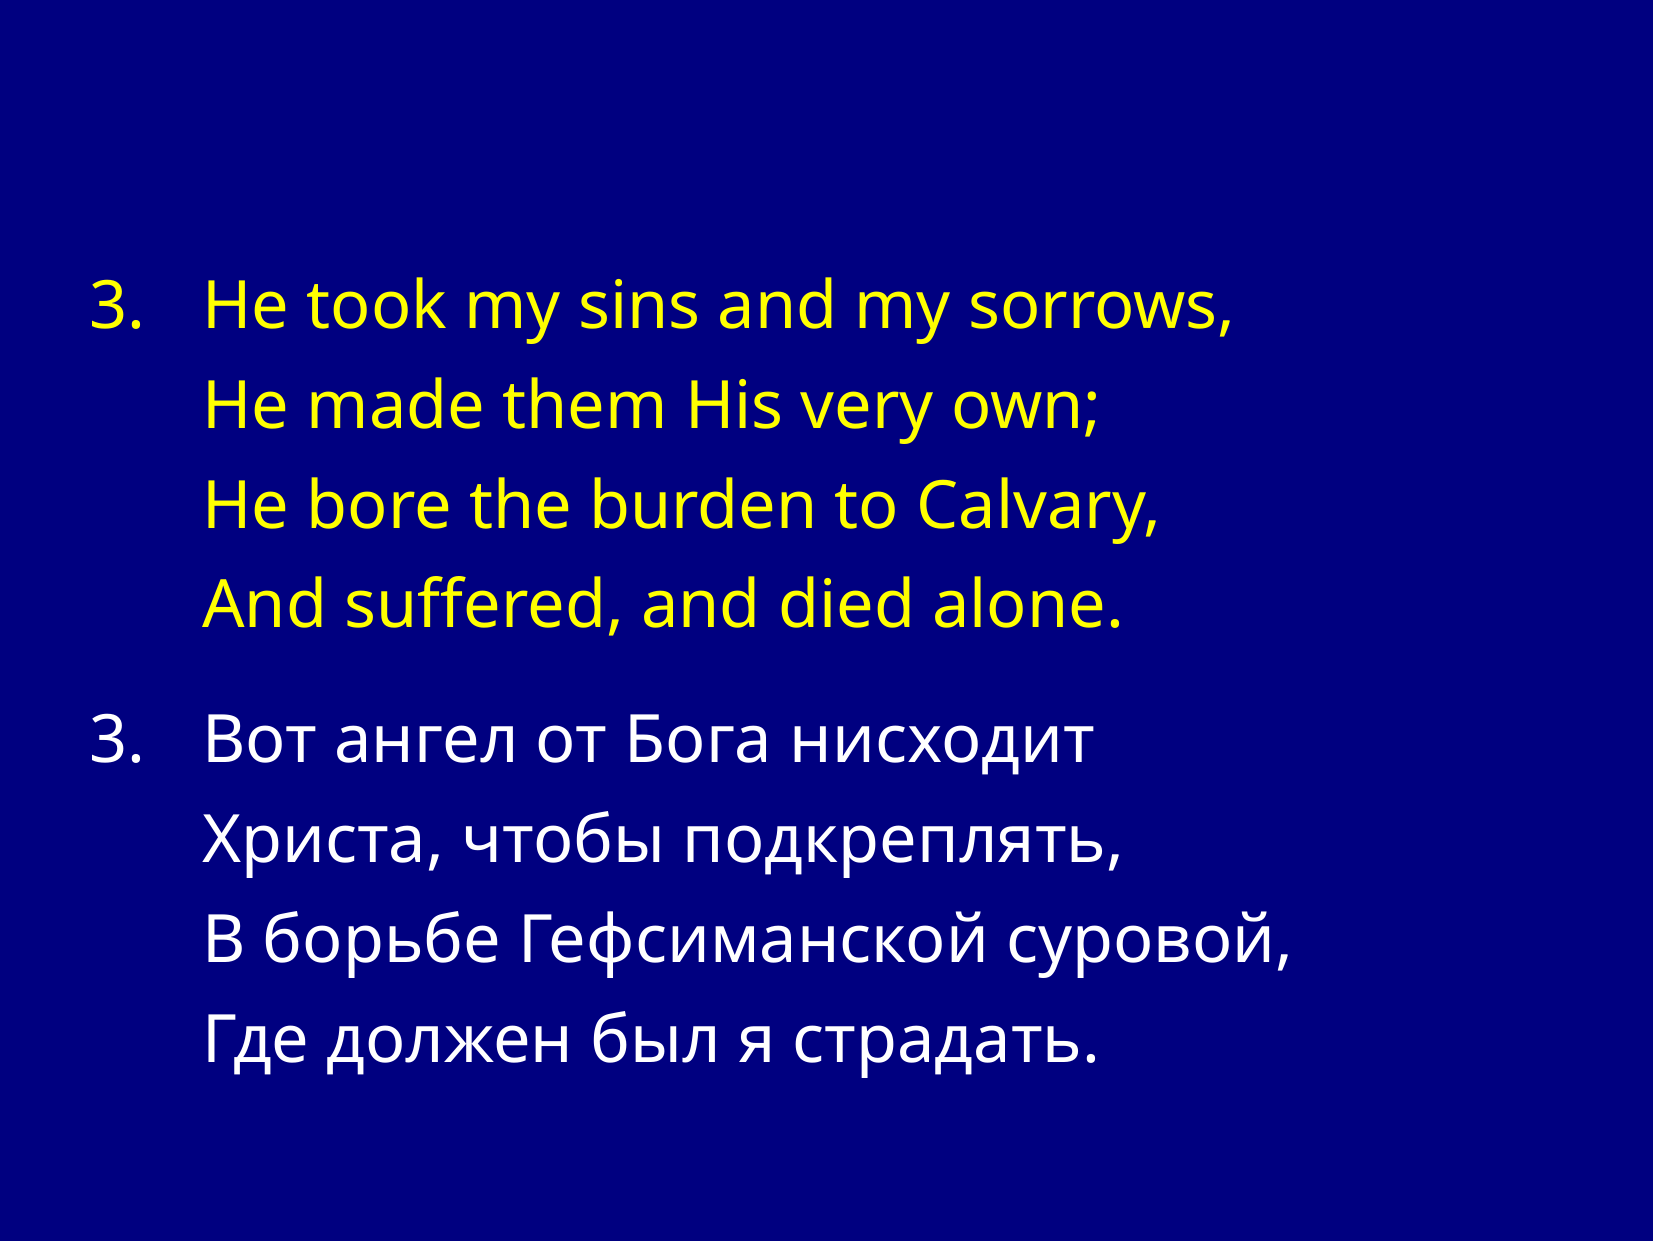

3.	He took my sins and my sorrows,
	He made them His very own;
	He bore the burden to Calvary,
	And suffered, and died alone.
3.	Вот ангел от Бога нисходит
	Христа, чтобы подкреплять,
	В борьбе Гефсиманской суровой,
	Где должен был я страдать.